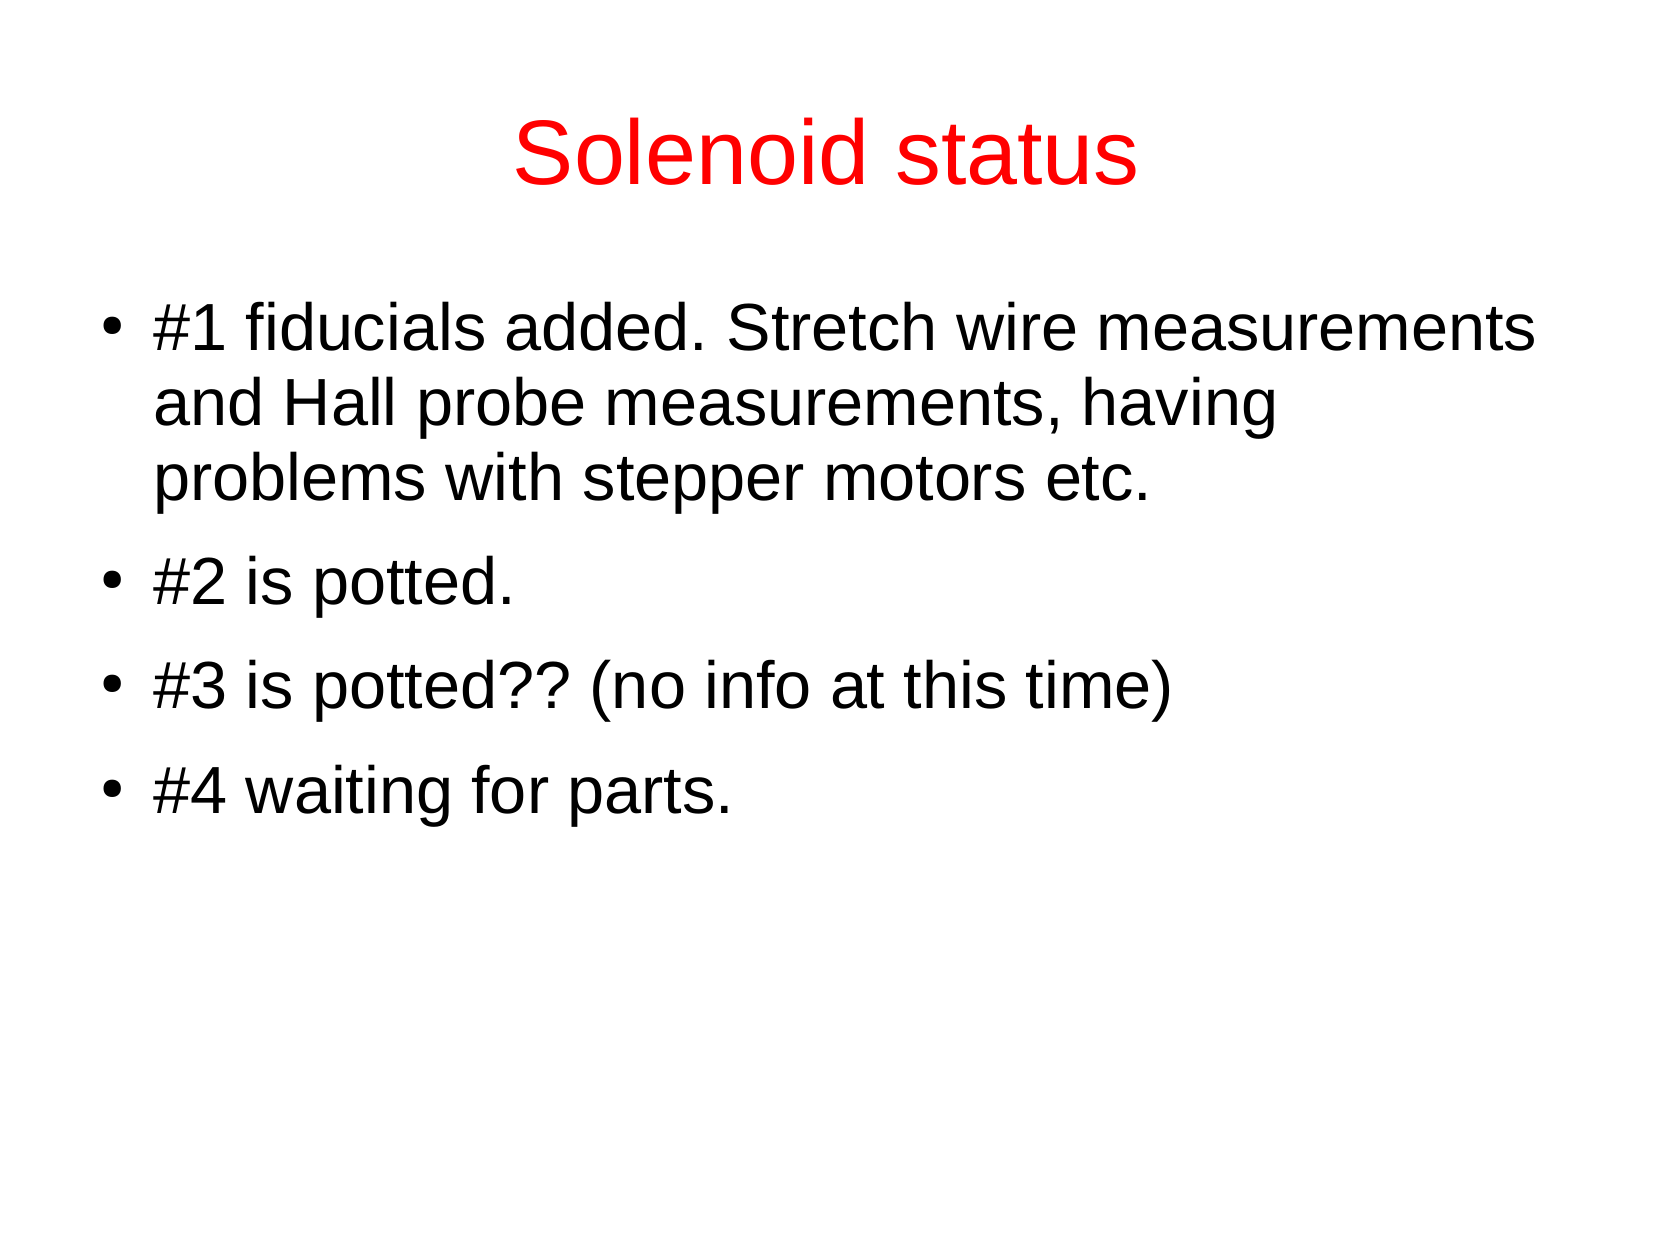

# Solenoid status
#1 fiducials added. Stretch wire measurements and Hall probe measurements, having problems with stepper motors etc.
#2 is potted.
#3 is potted?? (no info at this time)
#4 waiting for parts.